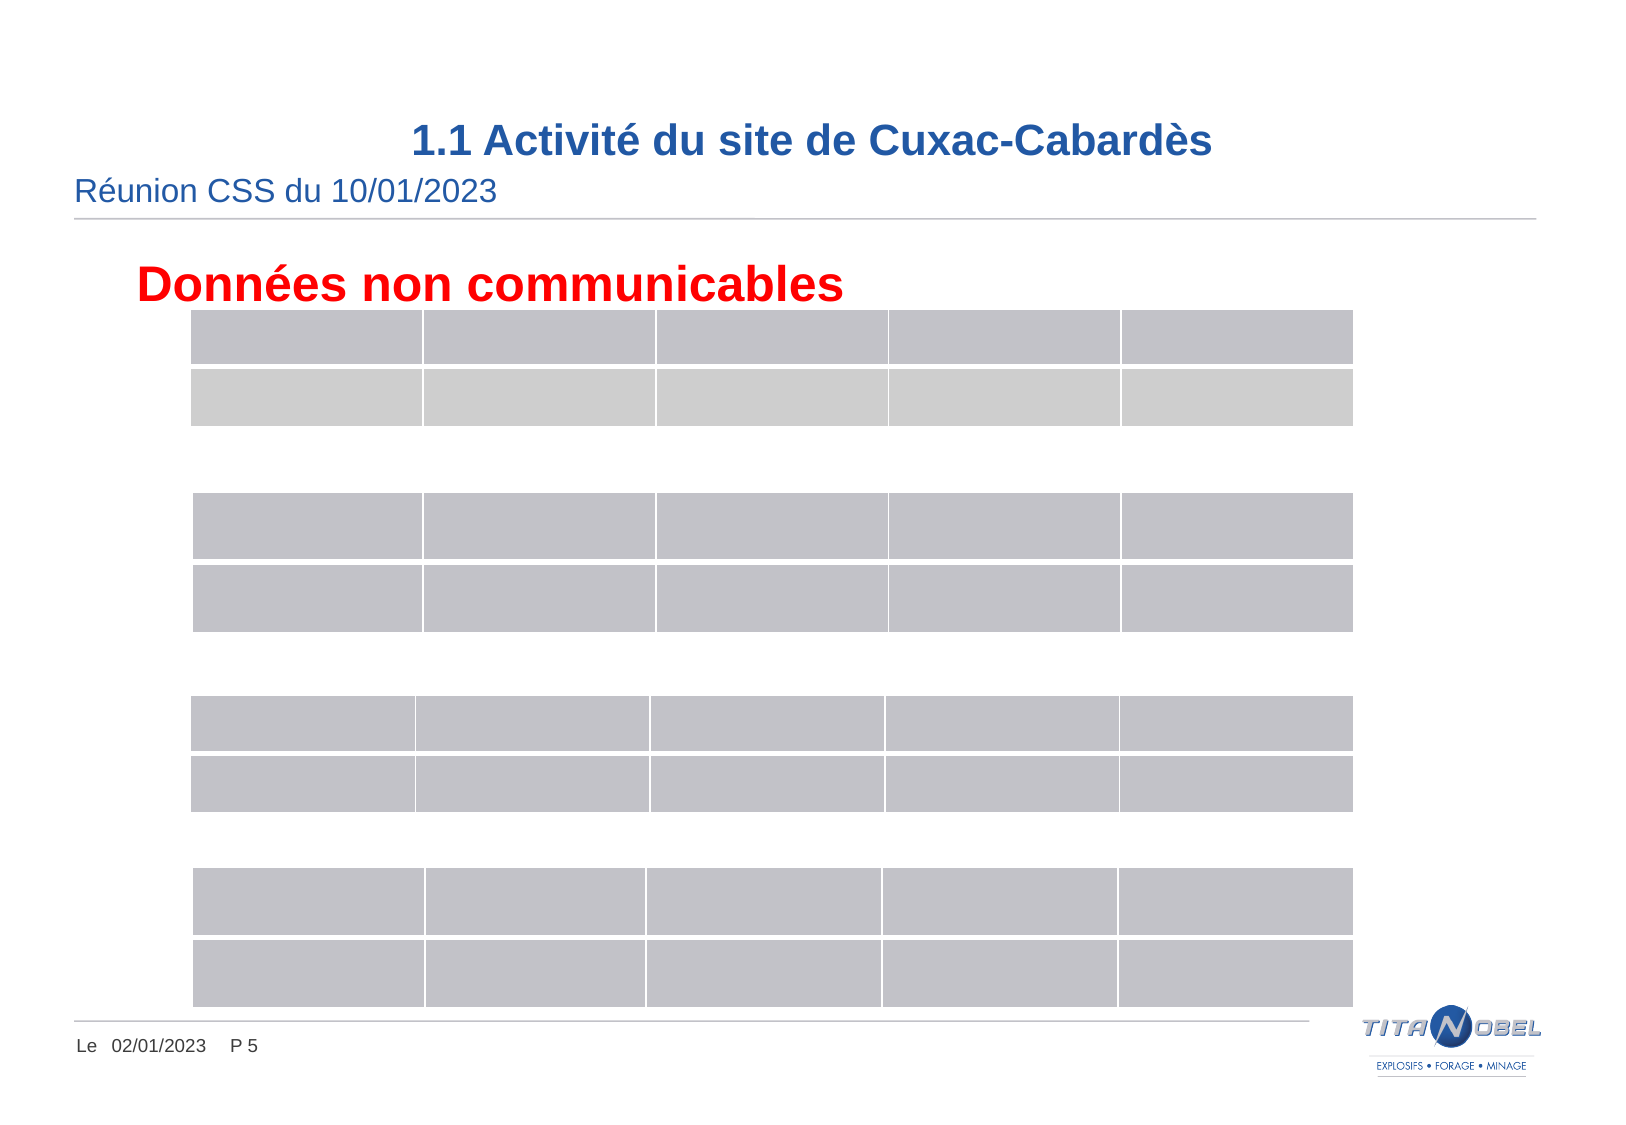

1.1 Activité du site de Cuxac-Cabardès
Réunion CSS du 10/01/2023
Données non communicables
#
| | | | | |
| --- | --- | --- | --- | --- |
| | | | | |
| | | | | |
| --- | --- | --- | --- | --- |
| | | | | |
| | | | | |
| --- | --- | --- | --- | --- |
| | | | | |
| | | | | |
| --- | --- | --- | --- | --- |
| | | | | |
02/01/2023